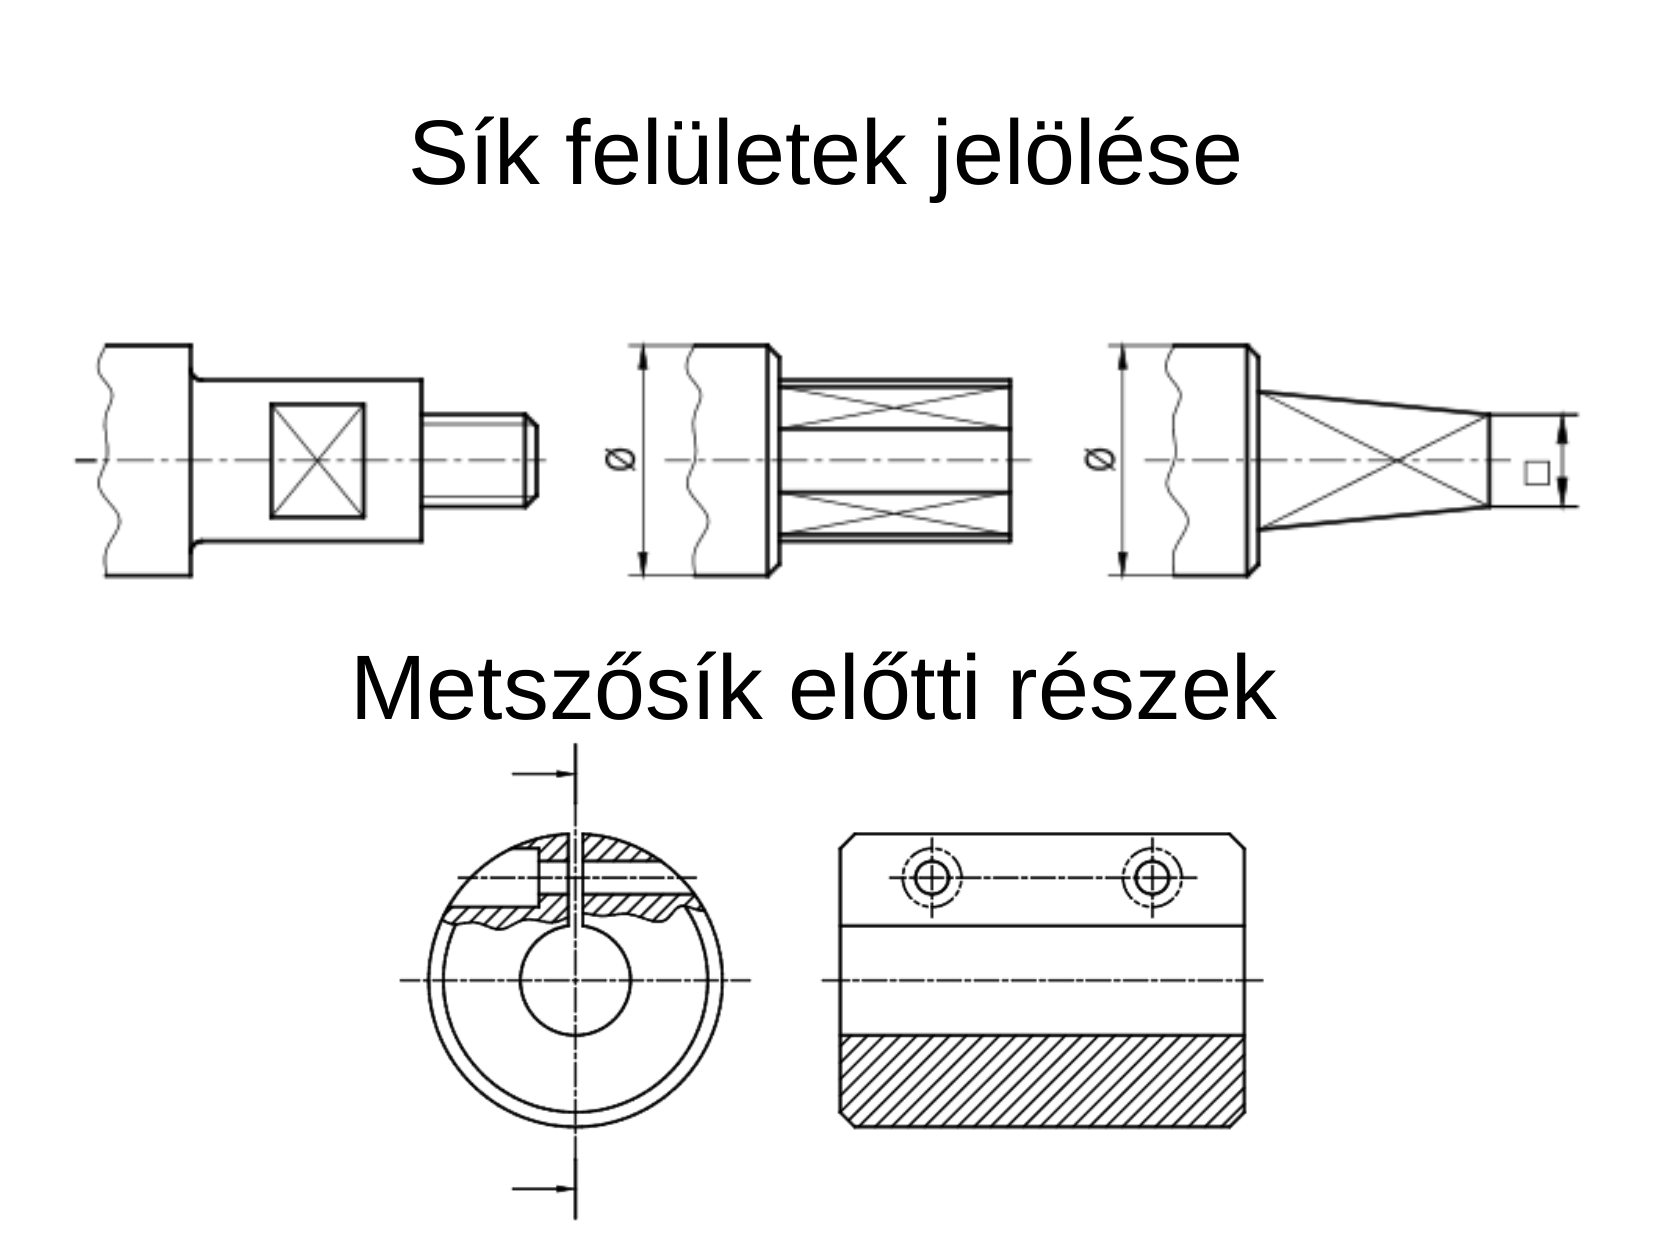

# Sík felületek jelölése
Metszősík előtti részek